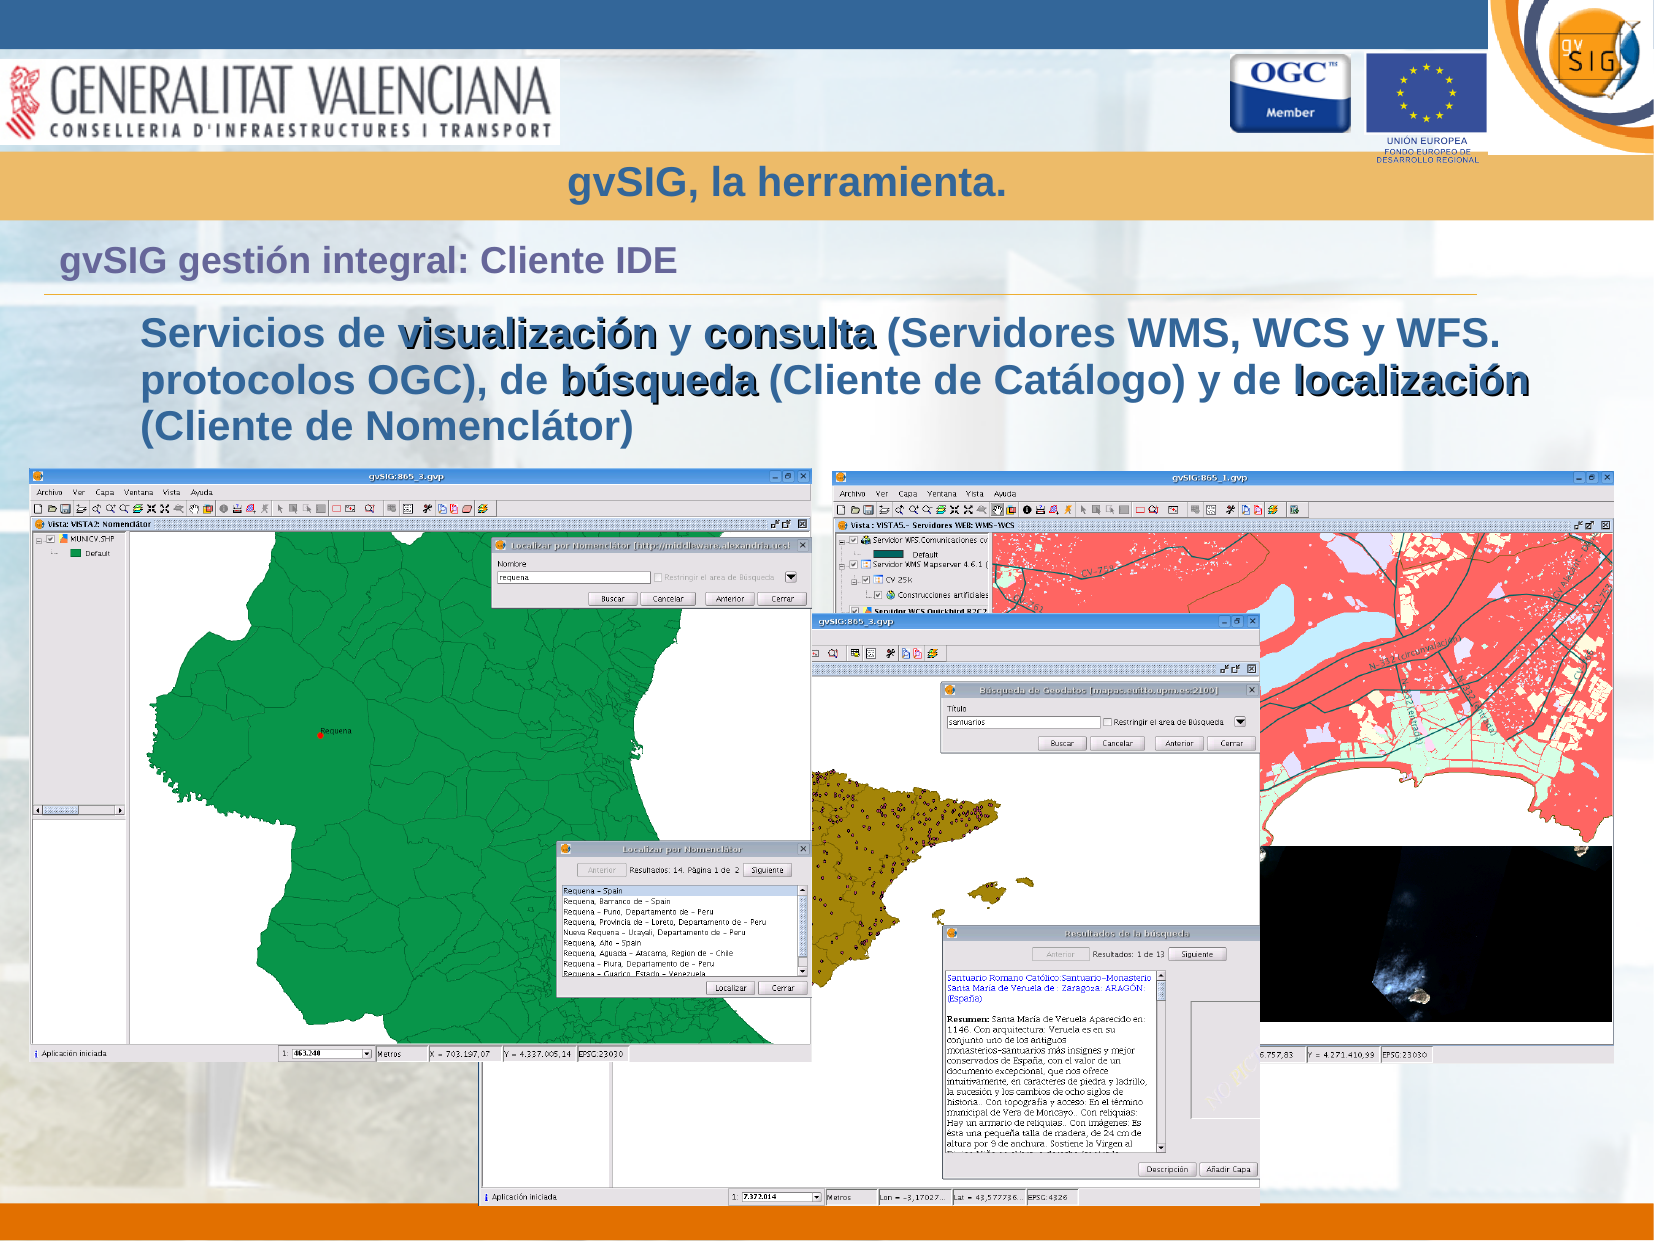

gvSIG, la herramienta.
gvSIG gestión integral: Cliente IDE
Servicios de visualización y consulta (Servidores WMS, WCS y WFS. protocolos OGC), de búsqueda (Cliente de Catálogo) y de localización (Cliente de Nomenclátor)